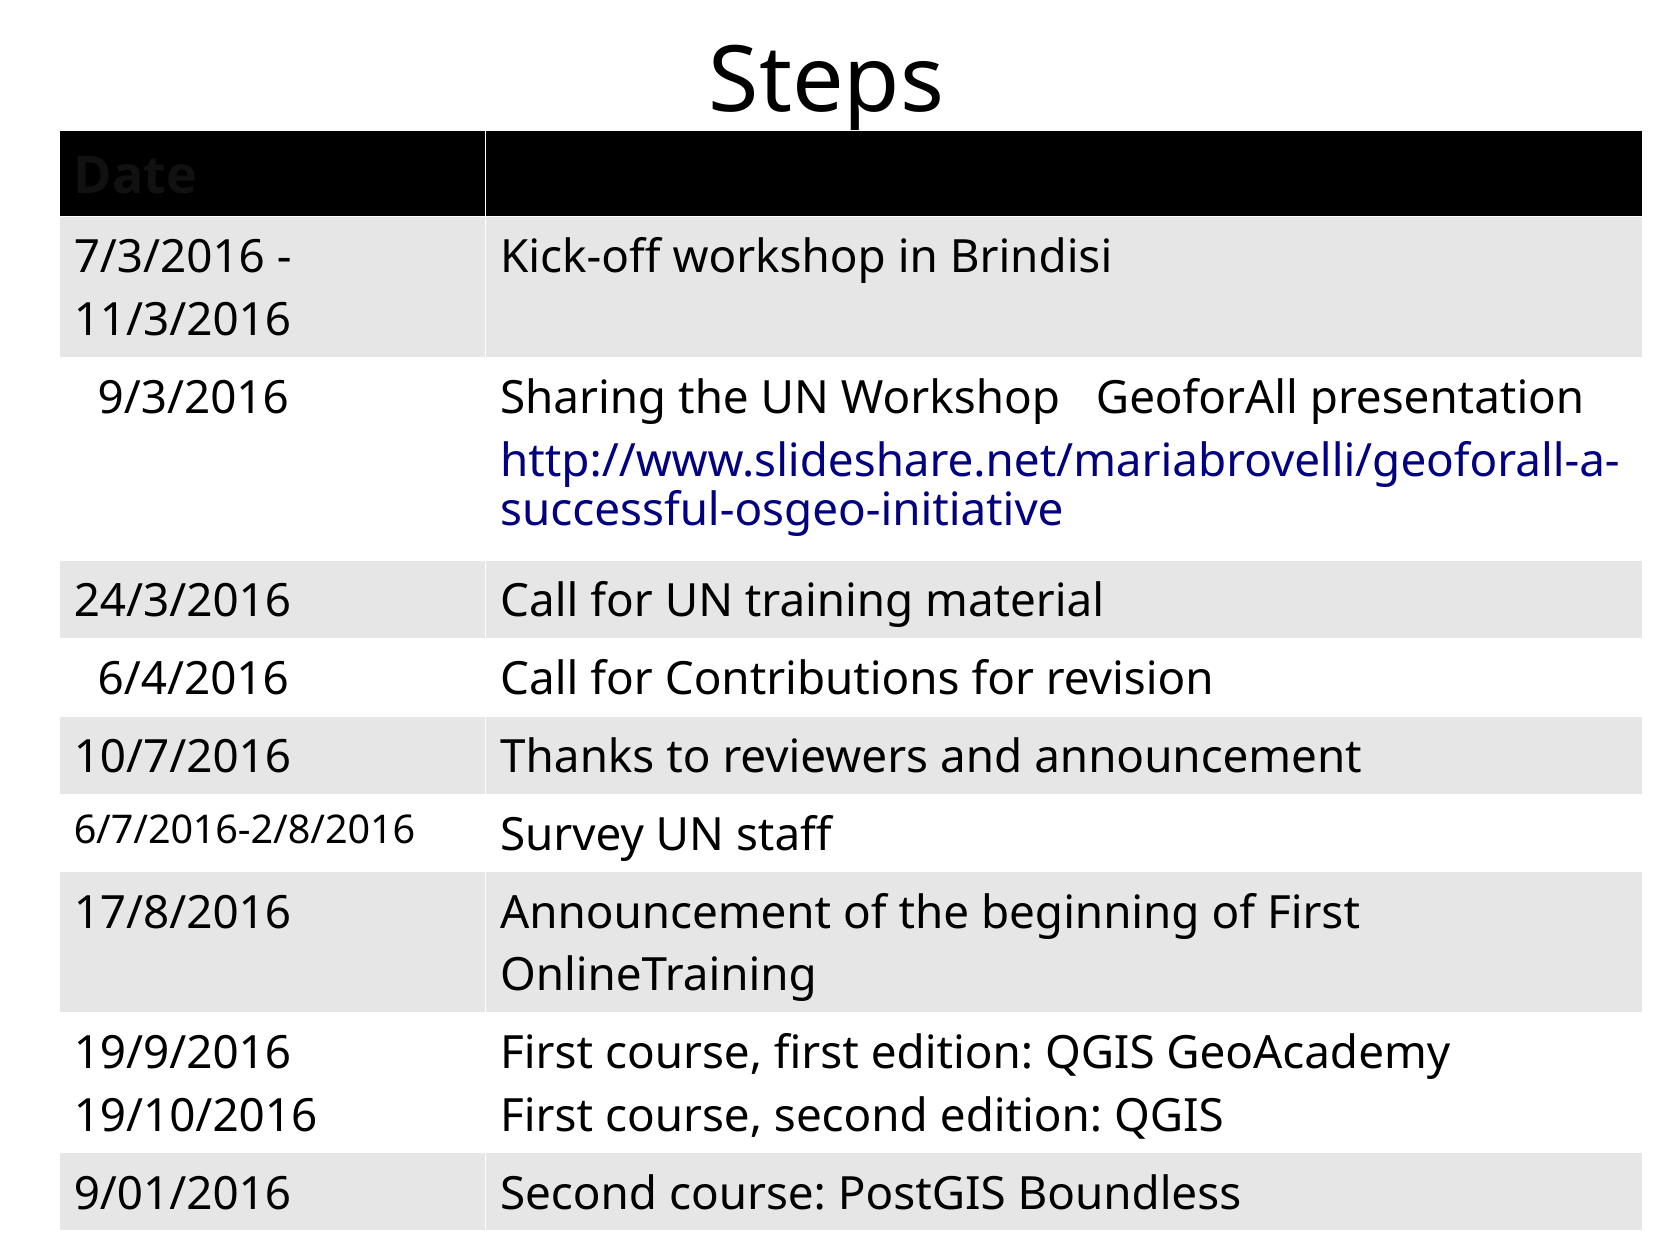

# Steps
| Date | Official Announcement |
| --- | --- |
| 7/3/2016 -11/3/2016 | Kick-off workshop in Brindisi |
| 9/3/2016 | Sharing the UN Workshop GeoforAll presentation http://www.slideshare.net/mariabrovelli/geoforall-a-successful-osgeo-initiative |
| 24/3/2016 | Call for UN training material |
| 6/4/2016 | Call for Contributions for revision |
| 10/7/2016 | Thanks to reviewers and announcement |
| 6/7/2016-2/8/2016 | Survey UN staff |
| 17/8/2016 | Announcement of the beginning of First OnlineTraining |
| 19/9/2016 19/10/2016 | First course, first edition: QGIS GeoAcademy First course, second edition: QGIS |
| 9/01/2016 | Second course: PostGIS Boundless |